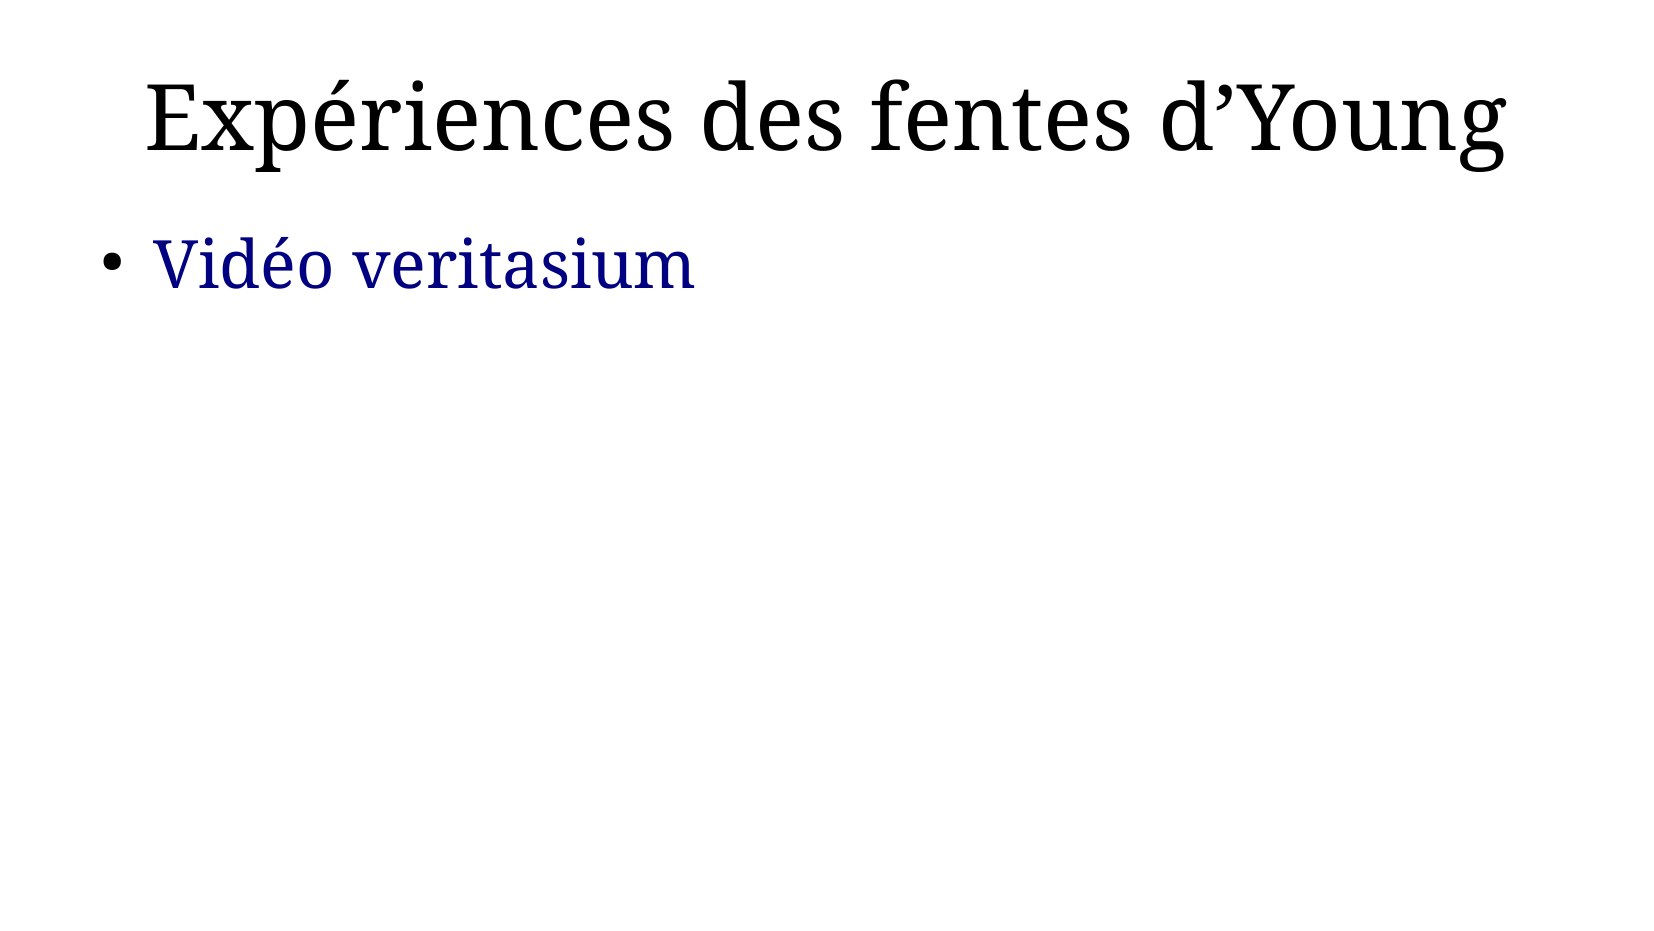

# Expériences des fentes d’Young
Vidéo veritasium